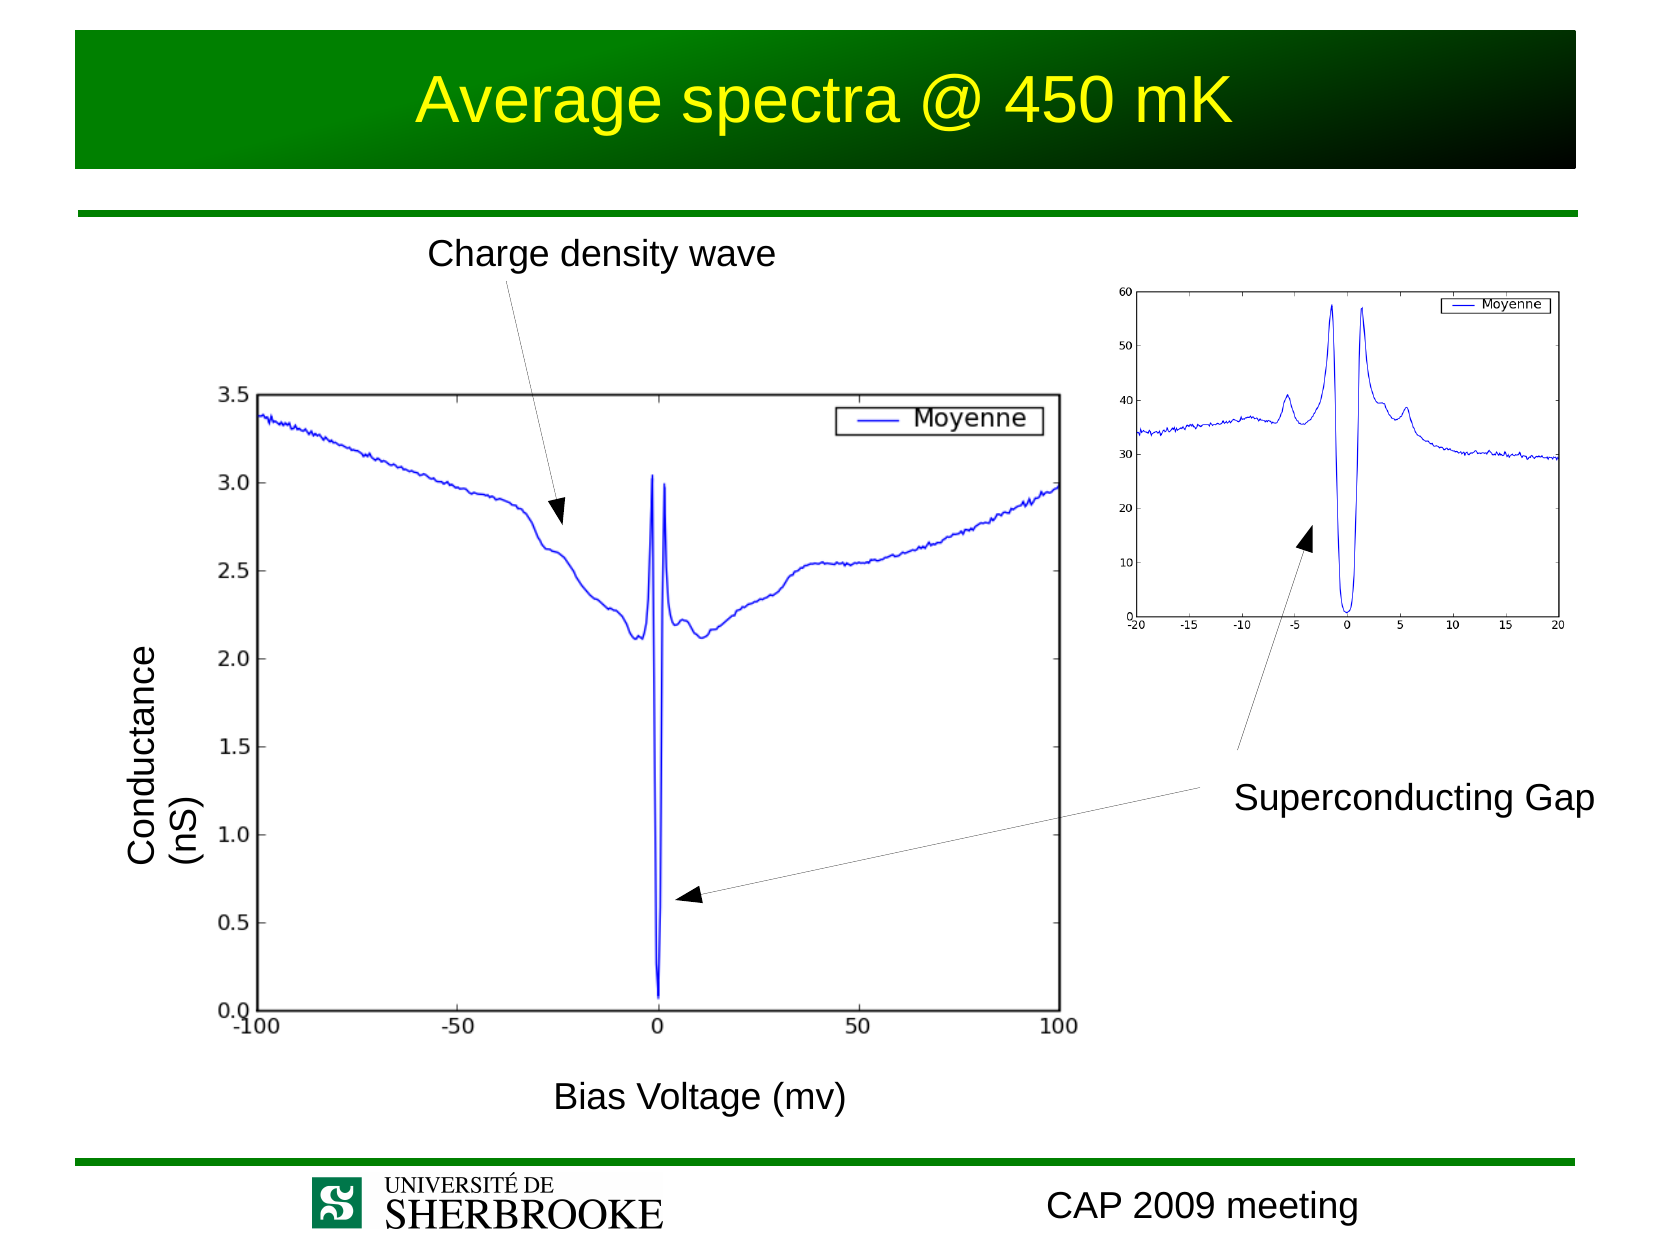

# Average spectra @ 450 mK
Charge density wave
Conductance (nS)
Superconducting Gap
Bias Voltage (mv)